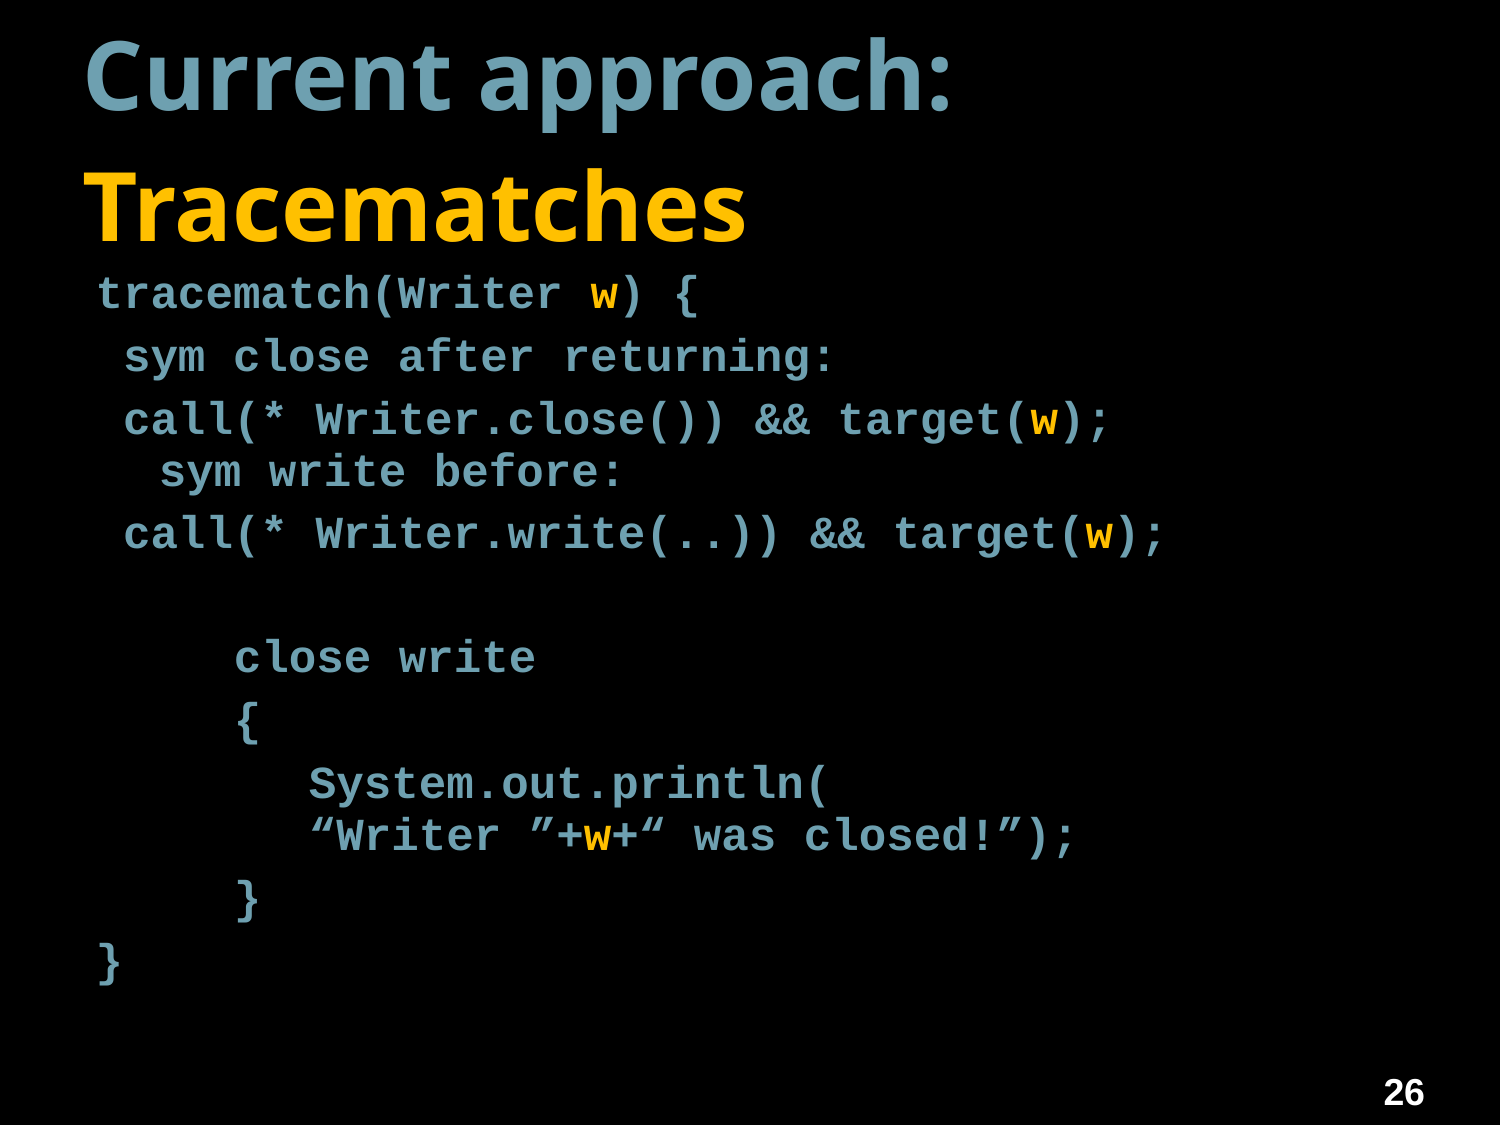

# Current approach: Tracematches
tracematch(Writer w) {
 sym close after returning:
 call(* Writer.close()) && target(w);
sym write before:
 call(* Writer.write(..)) && target(w);
	close write
	{
		System.out.println(
		“Writer ”+w+“ was closed!”);
	}
}
26